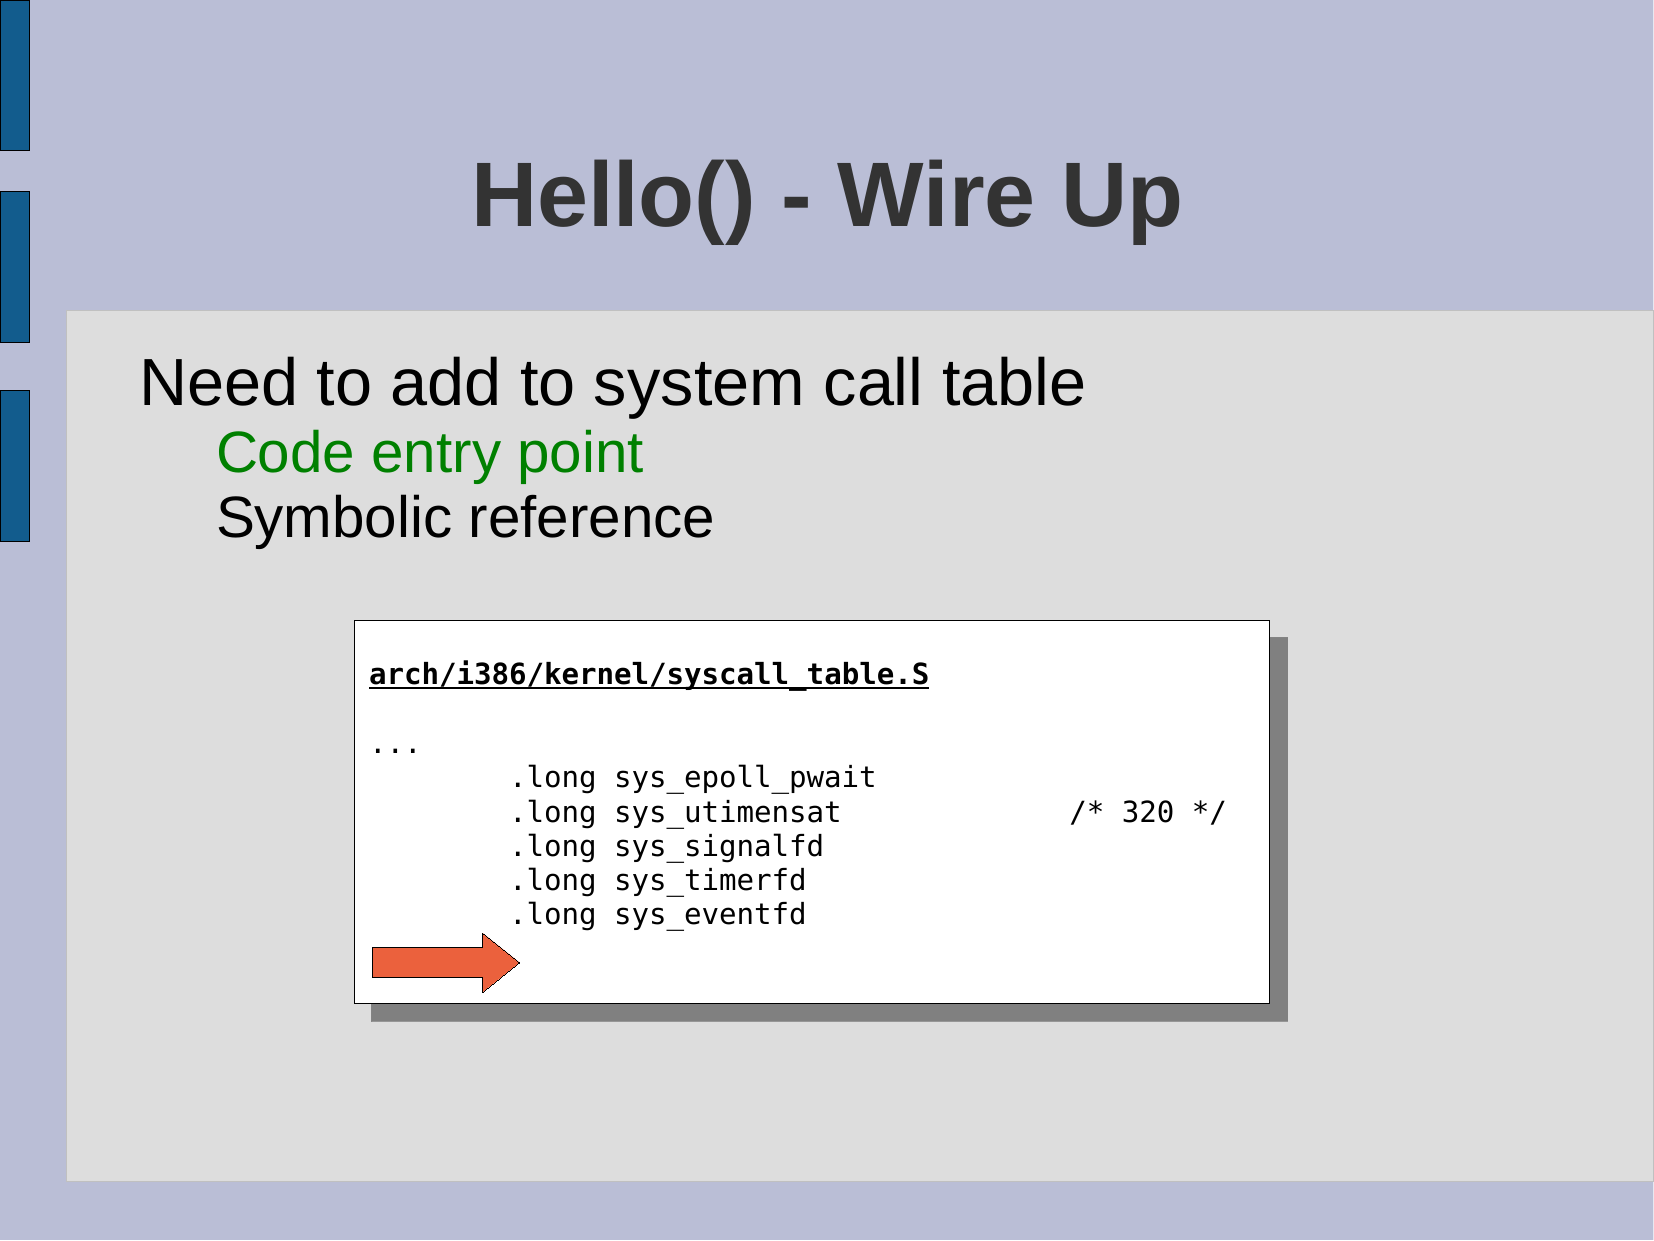

# Hello() - Wire Up
Need to add to system call table
Code entry point
Symbolic reference
arch/i386/kernel/syscall_table.S
...
 .long sys_epoll_pwait
 .long sys_utimensat /* 320 */
 .long sys_signalfd
 .long sys_timerfd
 .long sys_eventfd